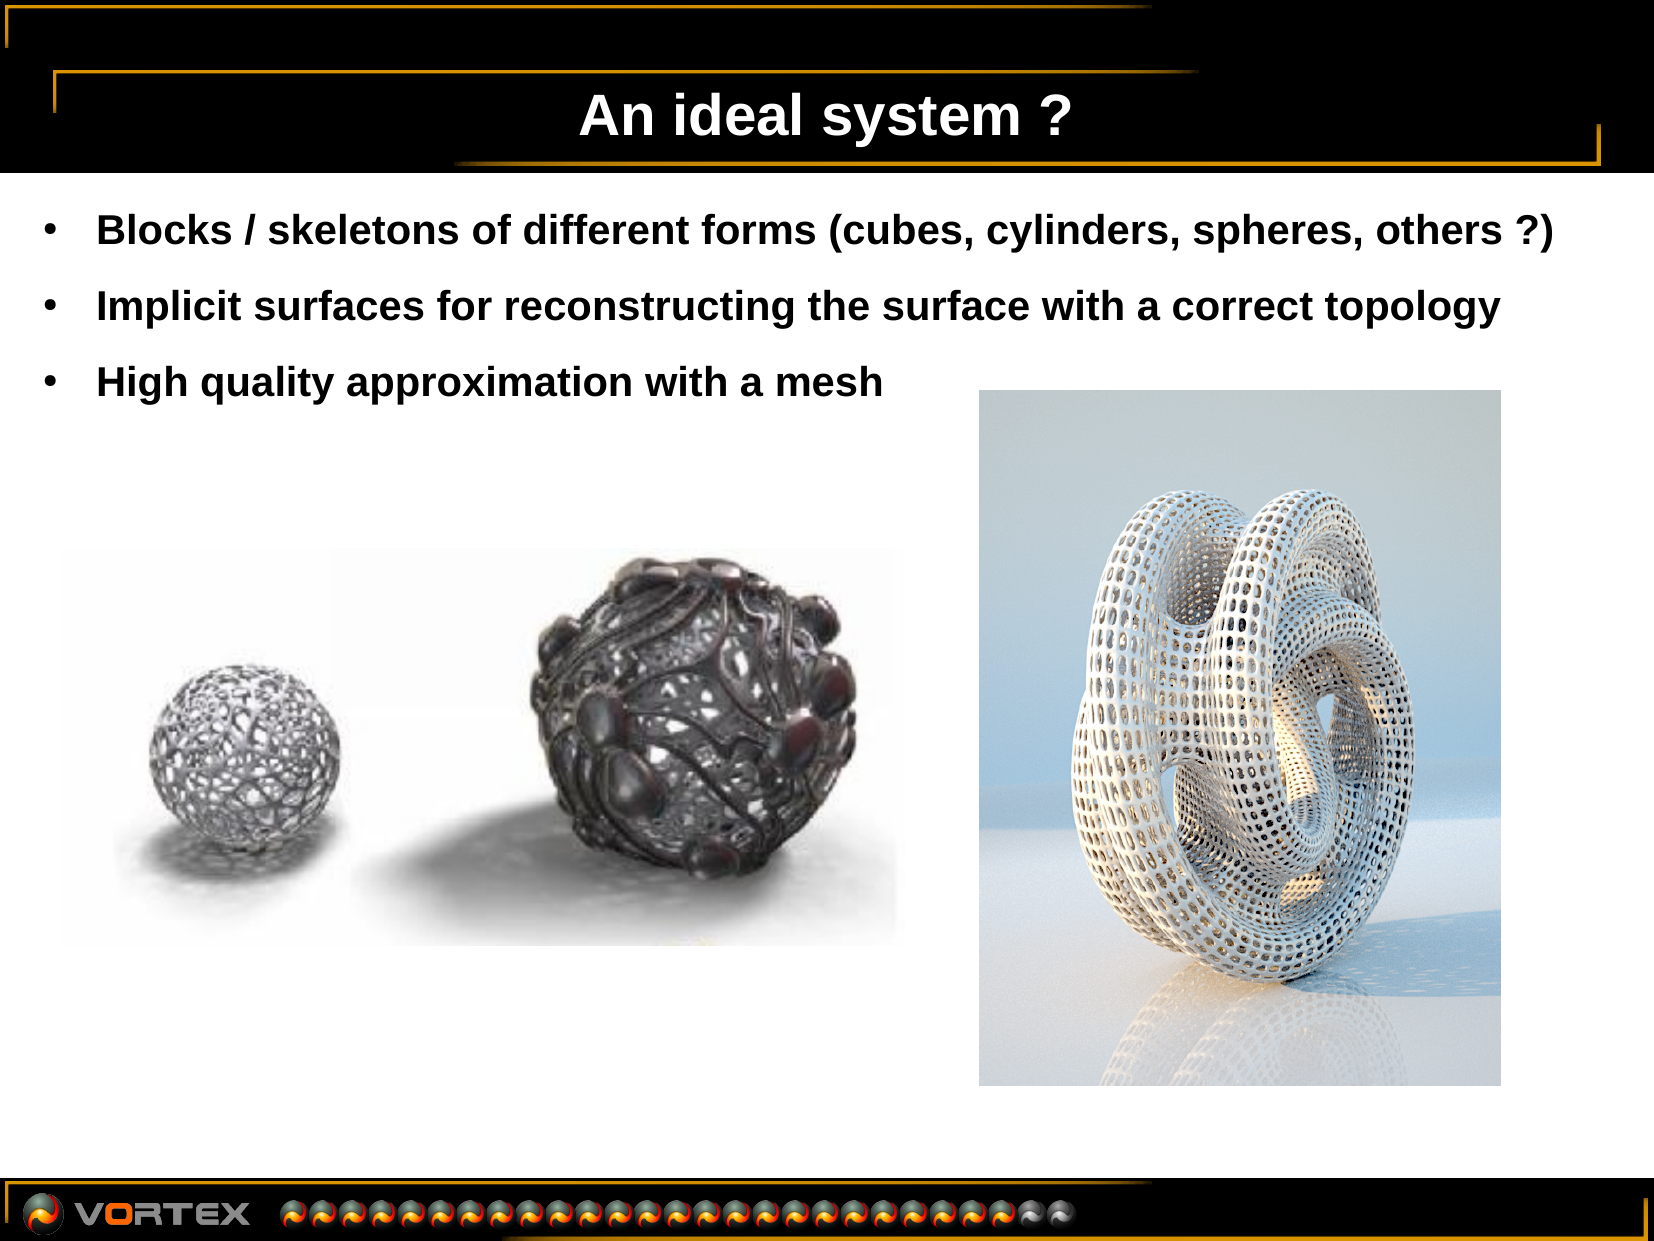

# An ideal system ?
Blocks / skeletons of different forms (cubes, cylinders, spheres, others ?)
Implicit surfaces for reconstructing the surface with a correct topology
High quality approximation with a mesh